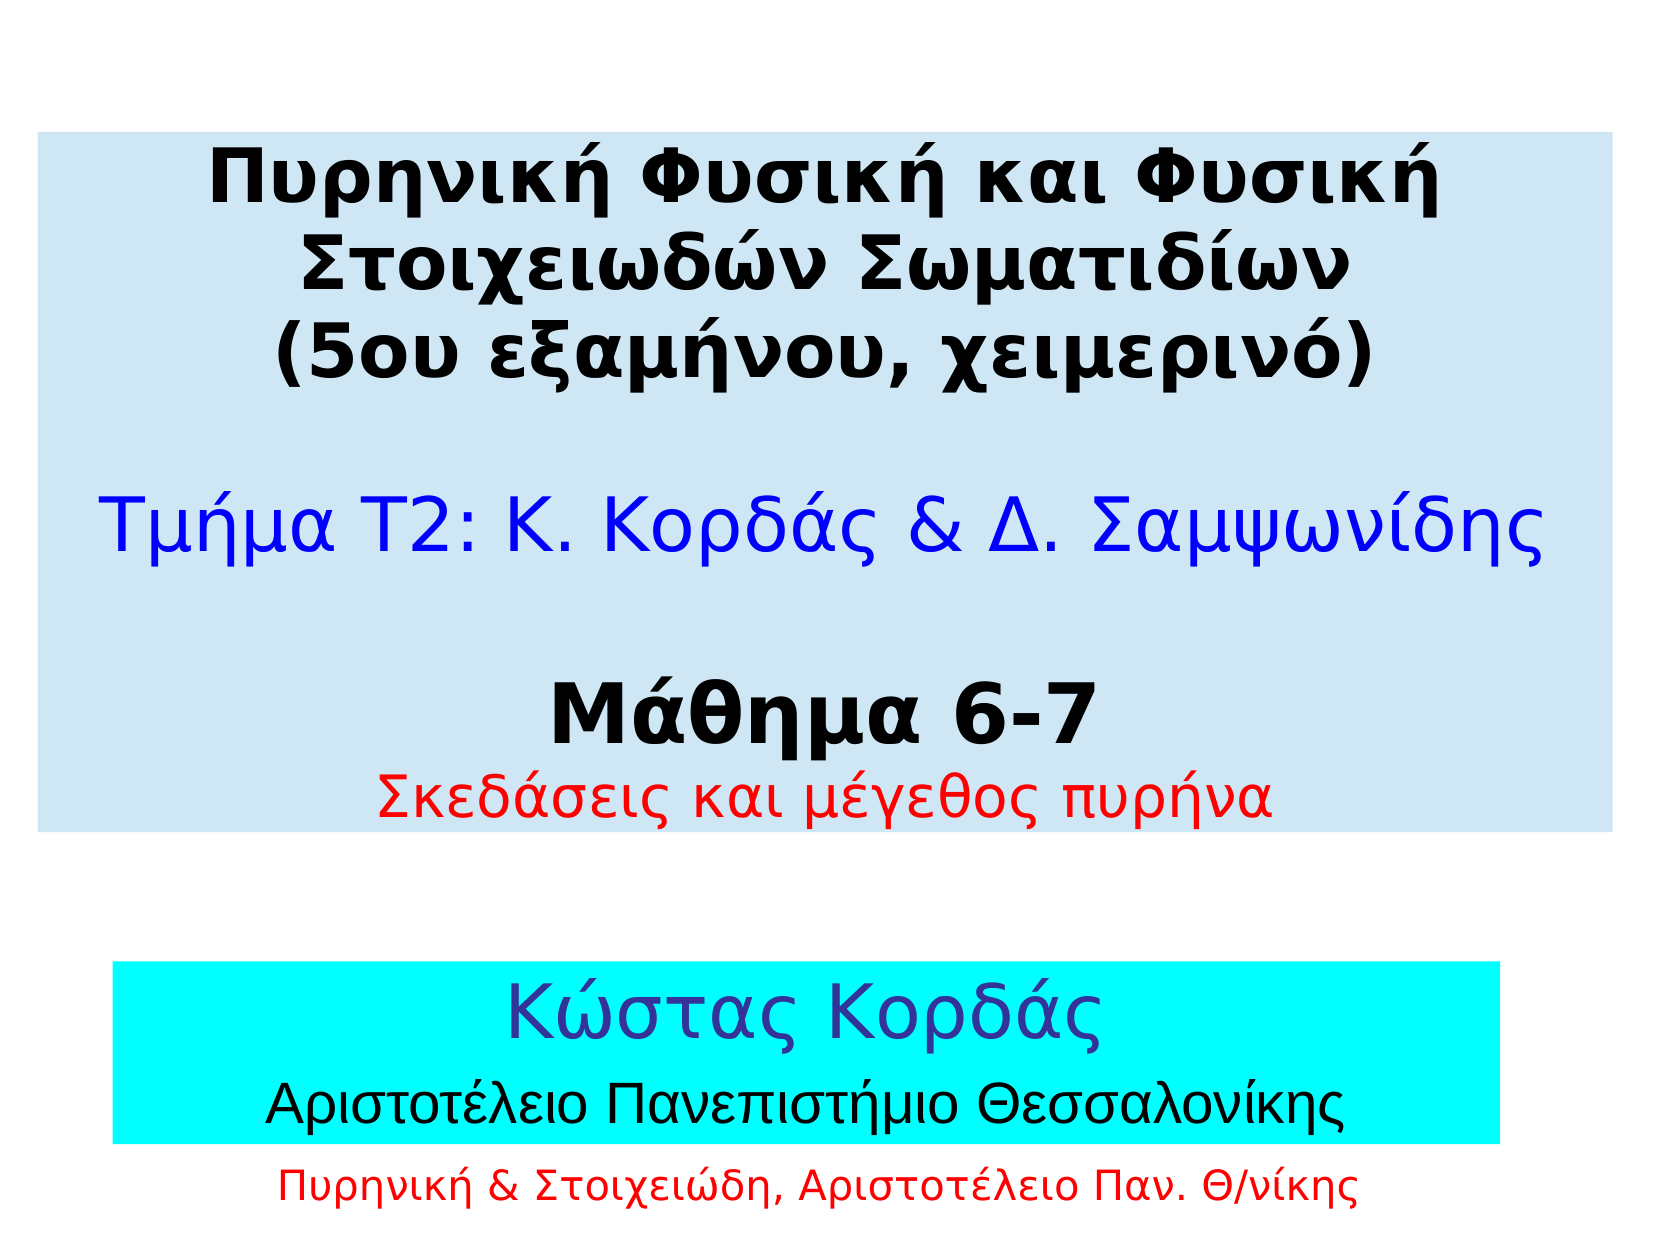

# Πυρηνική Φυσική και Φυσική Στοιχειωδών Σωματιδίων (5ου εξαμήνου, χειμερινό) Τμήμα T2: Κ. Κορδάς & Δ. Σαμψωνίδης Μάθημα 6-7 Σκεδάσεις και μέγεθος πυρήνα
Κώστας Κορδάς
Αριστοτέλειο Πανεπιστήμιο Θεσσαλονίκης
 Πυρηνική & Στοιχειώδη, Αριστοτέλειο Παν. Θ/νίκης